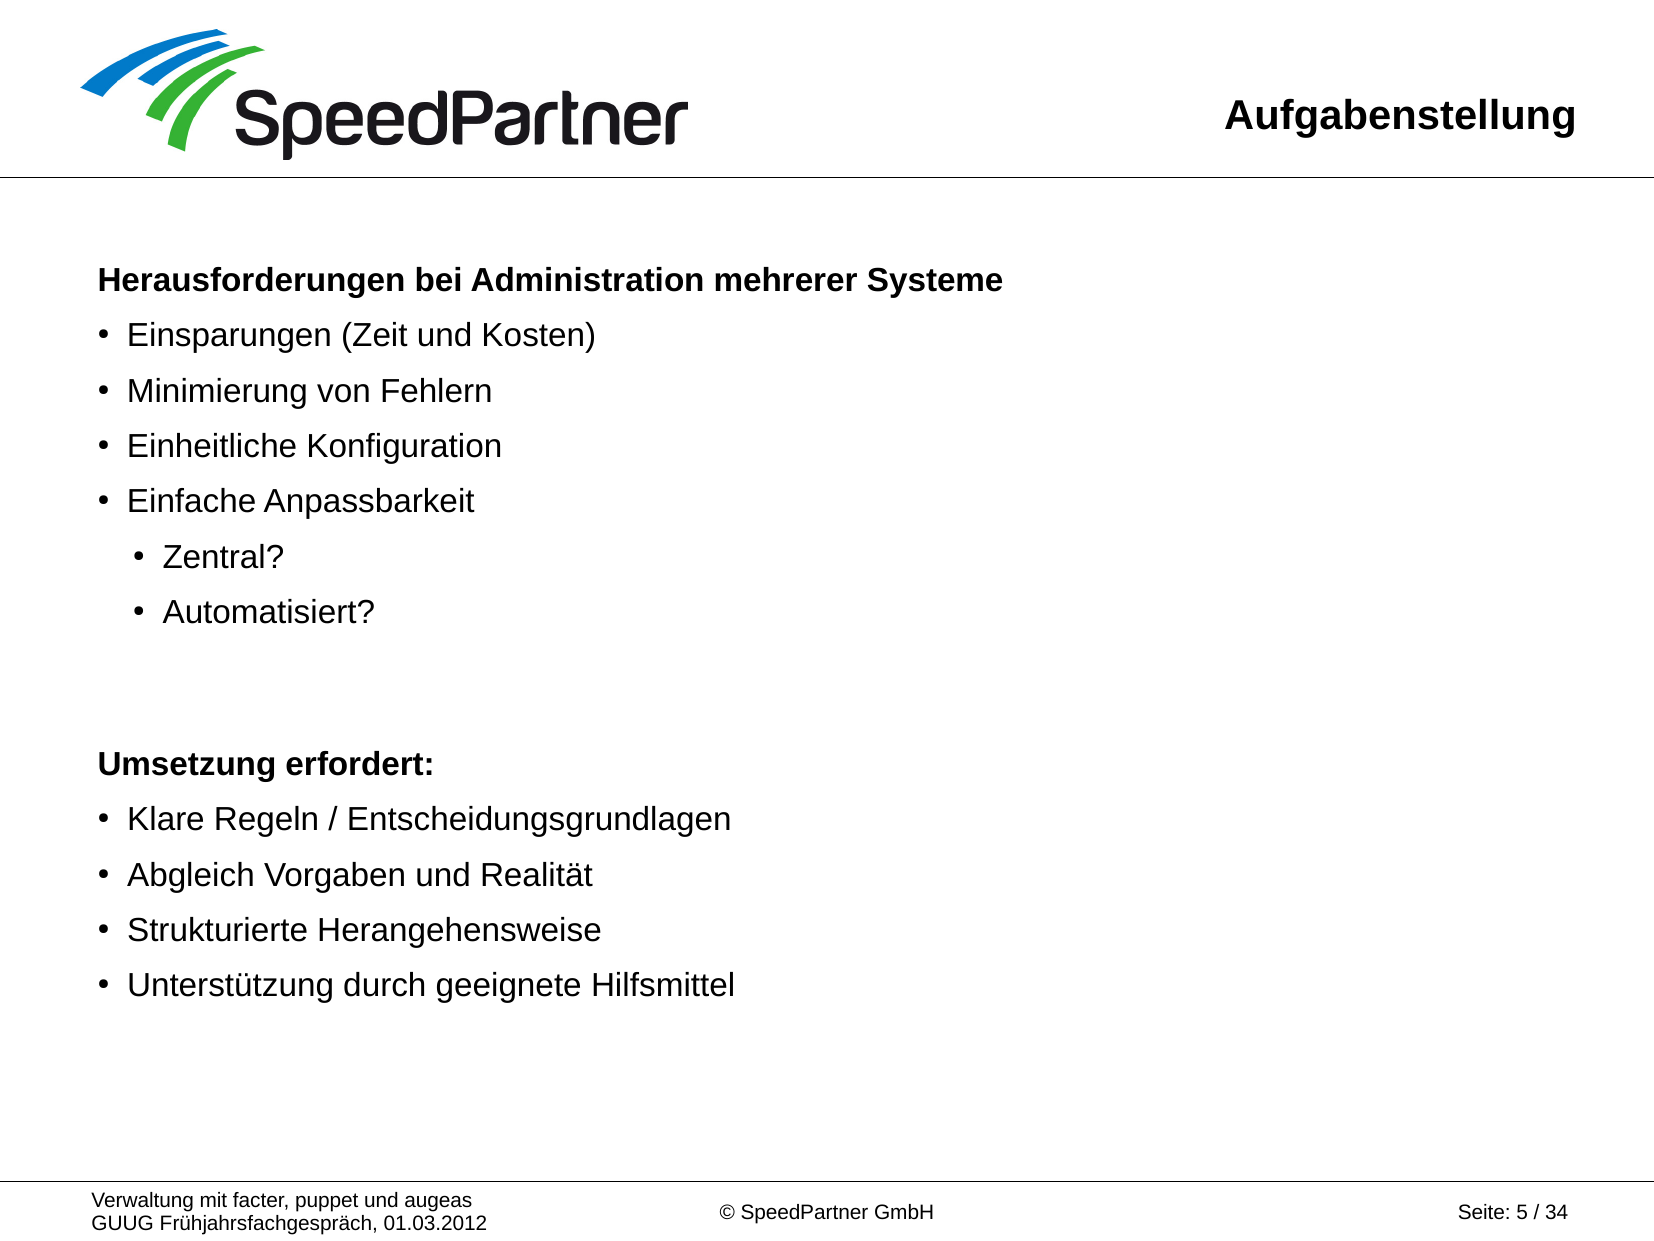

# Aufgabenstellung
Herausforderungen bei Administration mehrerer Systeme
Einsparungen (Zeit und Kosten)
Minimierung von Fehlern
Einheitliche Konfiguration
Einfache Anpassbarkeit
Zentral?
Automatisiert?
Umsetzung erfordert:
Klare Regeln / Entscheidungsgrundlagen
Abgleich Vorgaben und Realität
Strukturierte Herangehensweise
Unterstützung durch geeignete Hilfsmittel